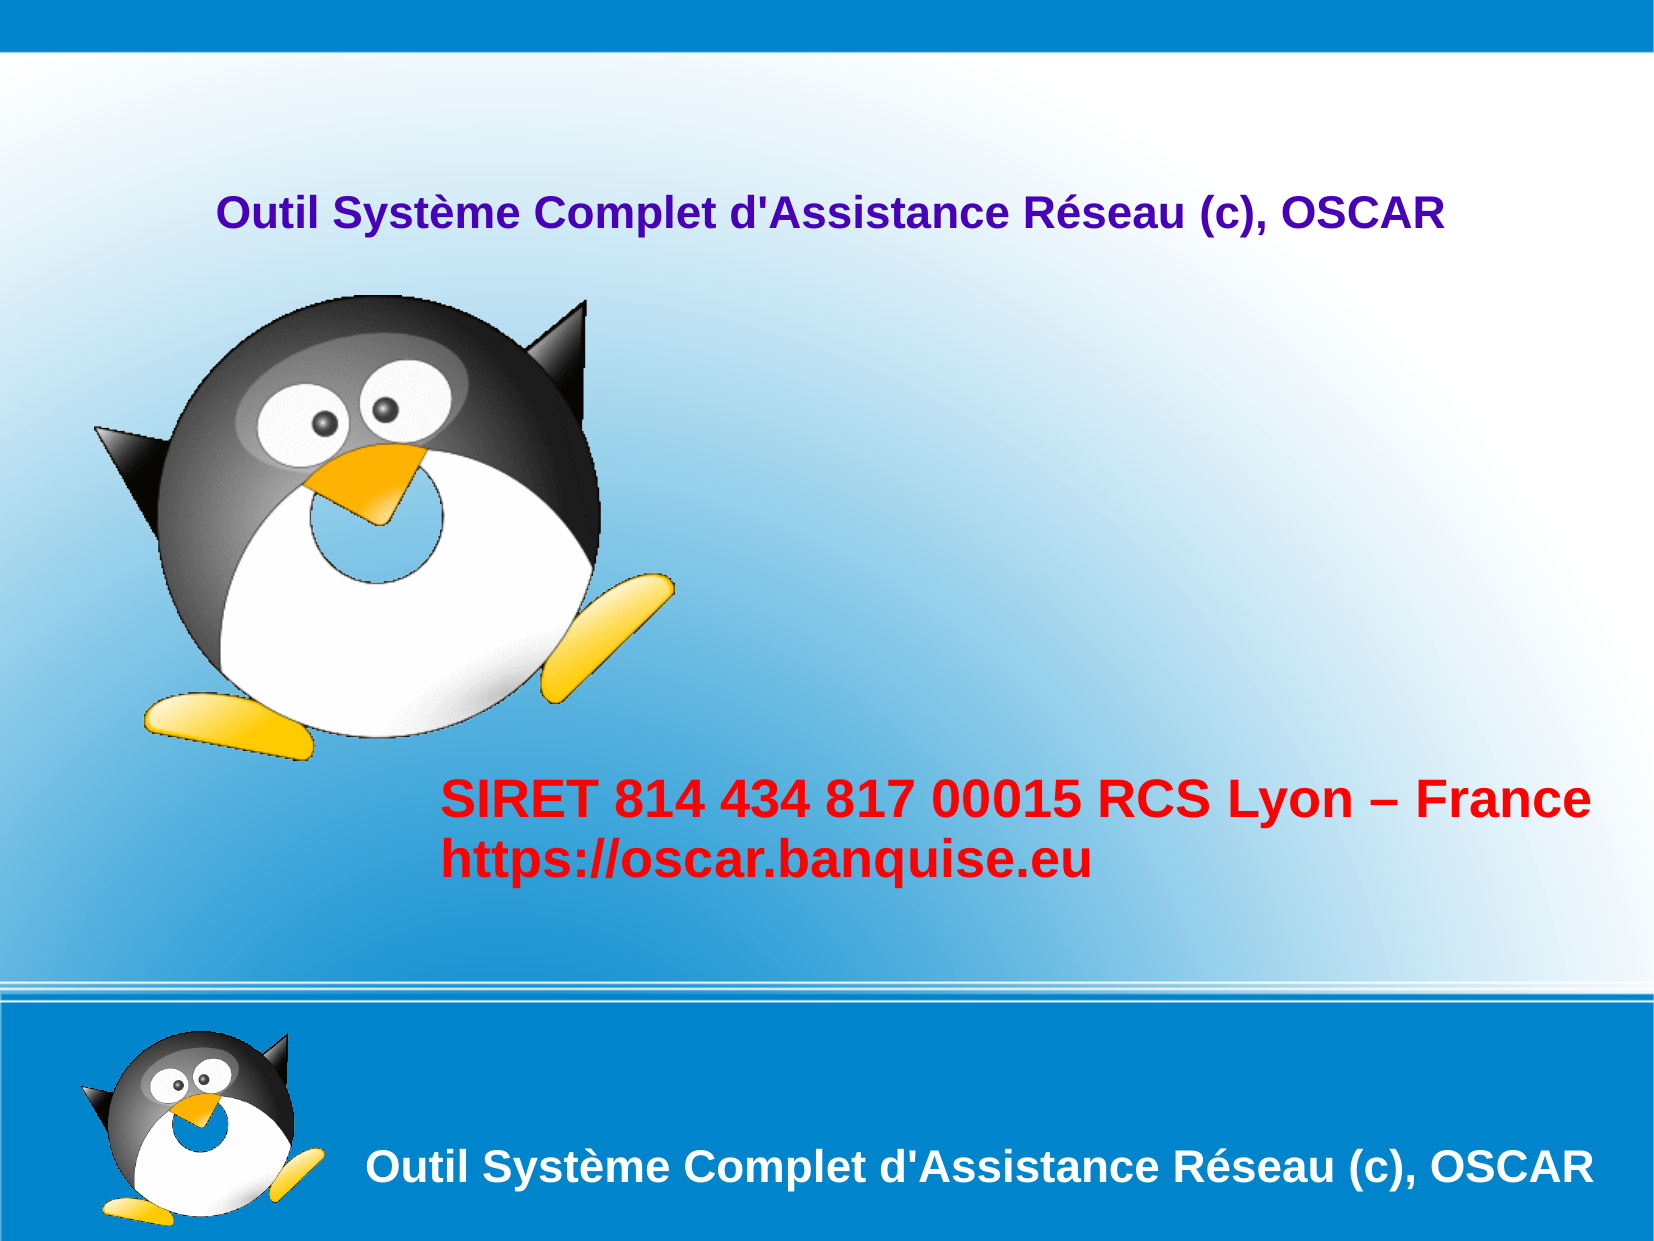

Outil Système Complet d'Assistance Réseau (c), OSCAR
SIRET 814 434 817 00015 RCS Lyon – France
https://oscar.banquise.eu
# Outil Système Complet d'Assistance Réseau (c), OSCAR